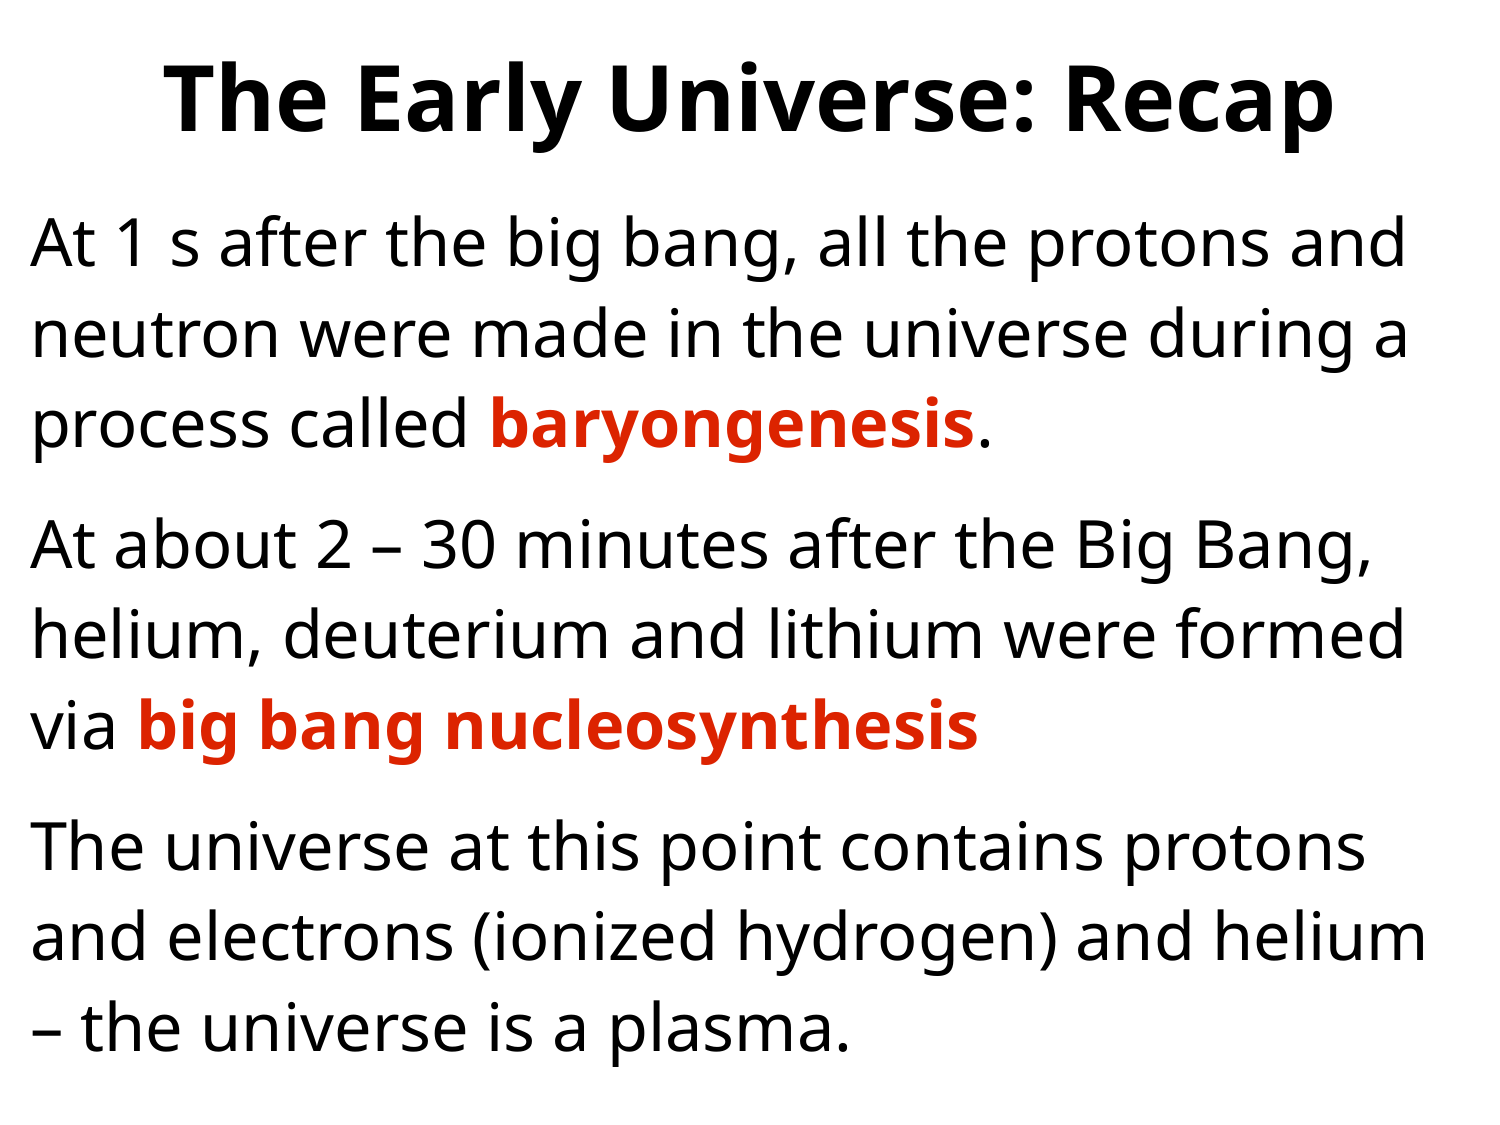

# The Early Universe: Recap
At 1 s after the big bang, all the protons and neutron were made in the universe during a process called baryongenesis.
At about 2 – 30 minutes after the Big Bang, helium, deuterium and lithium were formed via big bang nucleosynthesis
The universe at this point contains protons and electrons (ionized hydrogen) and helium – the universe is a plasma.